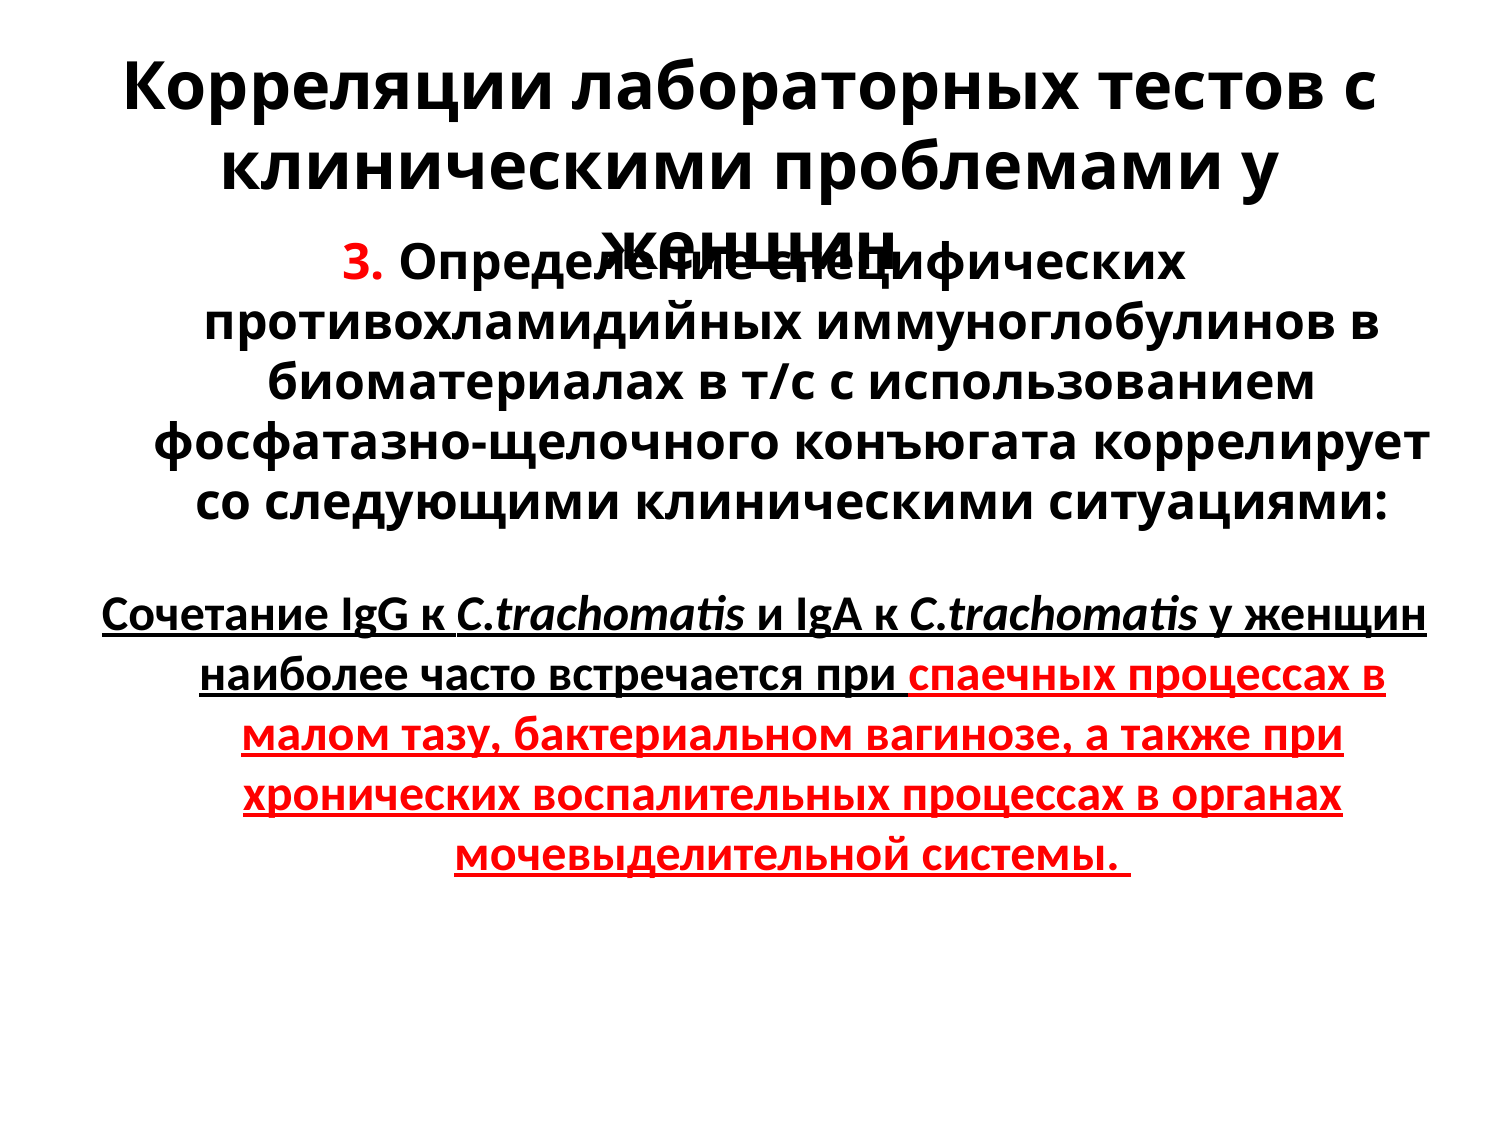

# Корреляции лабораторных тестов с клиническими проблемами у женщин
3. Определение специфических противохламидийных иммуноглобулинов в биоматериалах в т/с с использованием фосфатазно-щелочного конъюгата коррелирует со следующими клиническими ситуациями:
Сочетание IgG к C.trachomatis и IgA к C.trachomatis у женщин наиболее часто встречается при спаечных процессах в малом тазу, бактериальном вагинозе, а также при хронических воспалительных процессах в органах мочевыделительной системы.